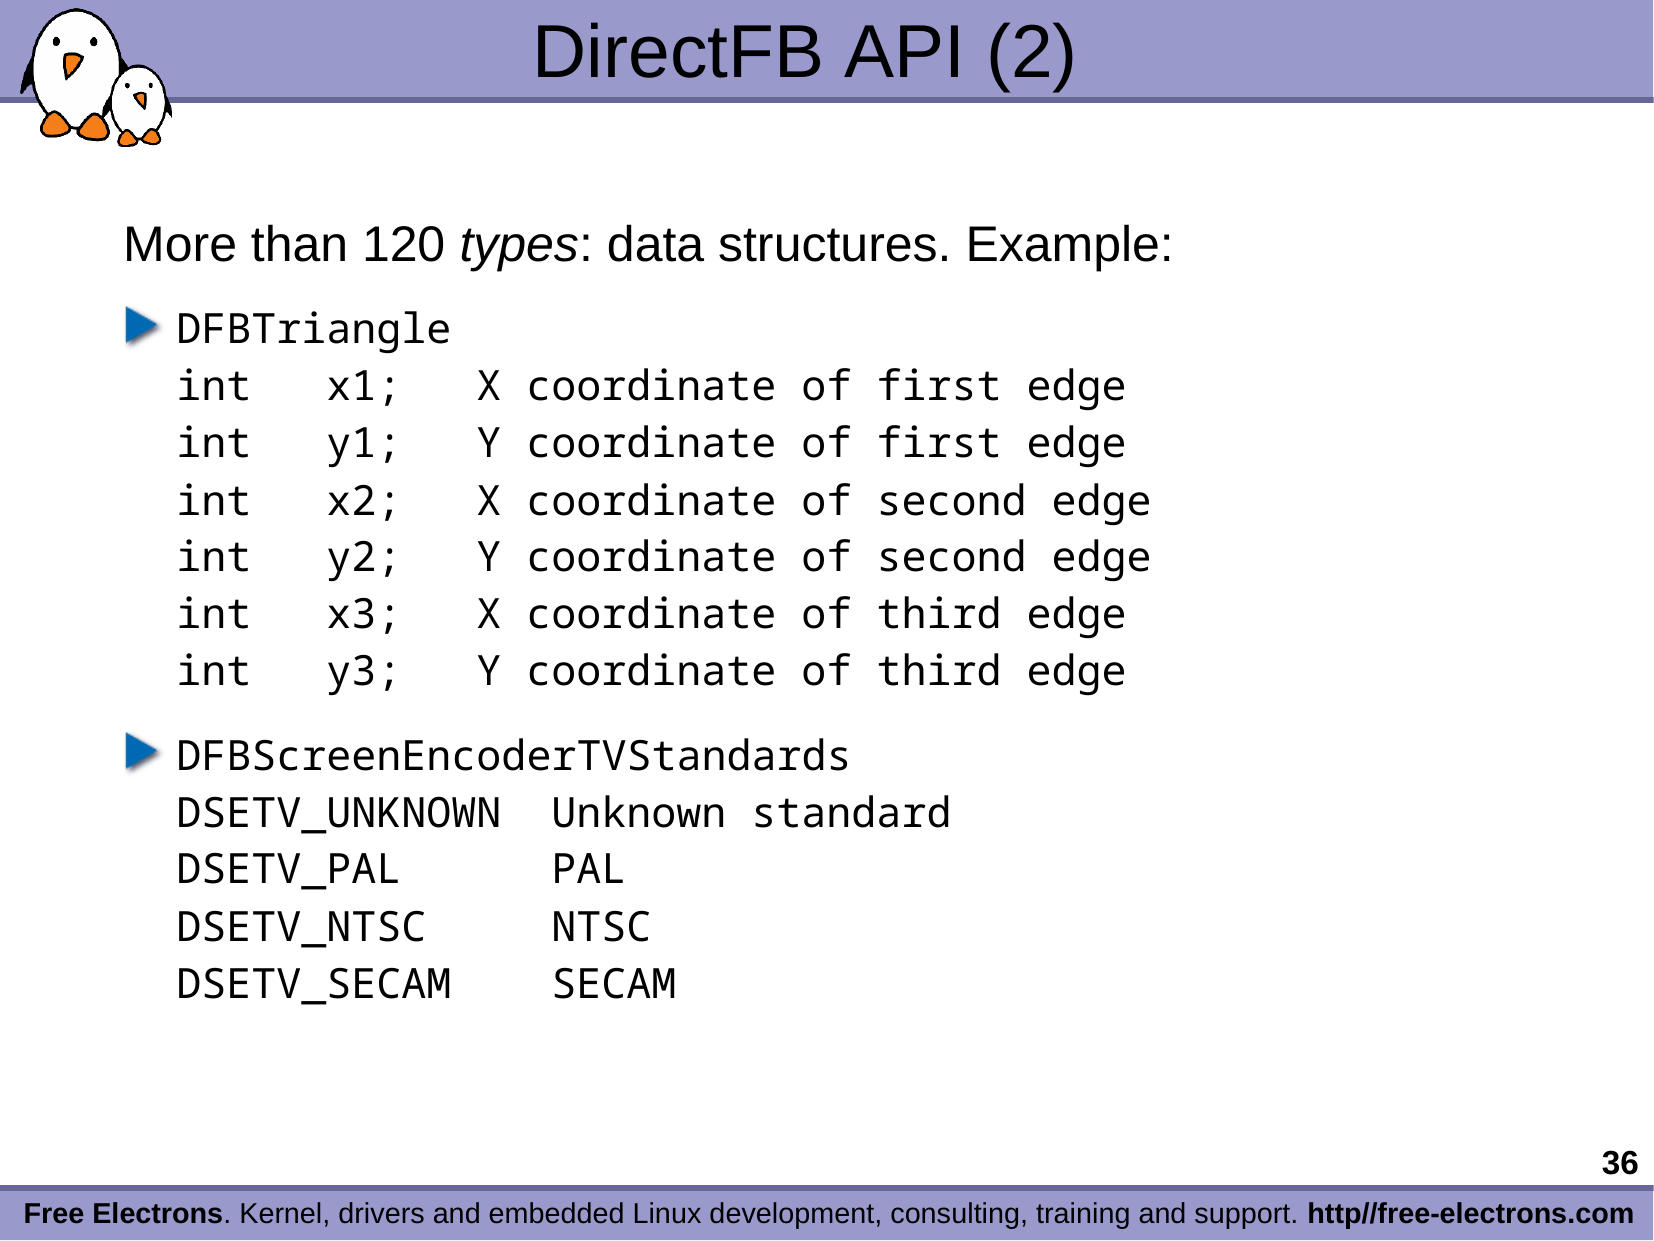

# DirectFB API (2)
More than 120 types: data structures. Example:
DFBTriangle
int 	x1; 	X coordinate of first edge
int 	y1; 	Y coordinate of first edge
int 	x2; 	X coordinate of second edge
int 	y2; 	Y coordinate of second edge
int 	x3; 	X coordinate of third edge
int 	y3; 	Y coordinate of third edge
DFBScreenEncoderTVStandards
DSETV_UNKNOWN 	Unknown standard
DSETV_PAL 		PAL
DSETV_NTSC 		NTSC
DSETV_SECAM 	SECAM